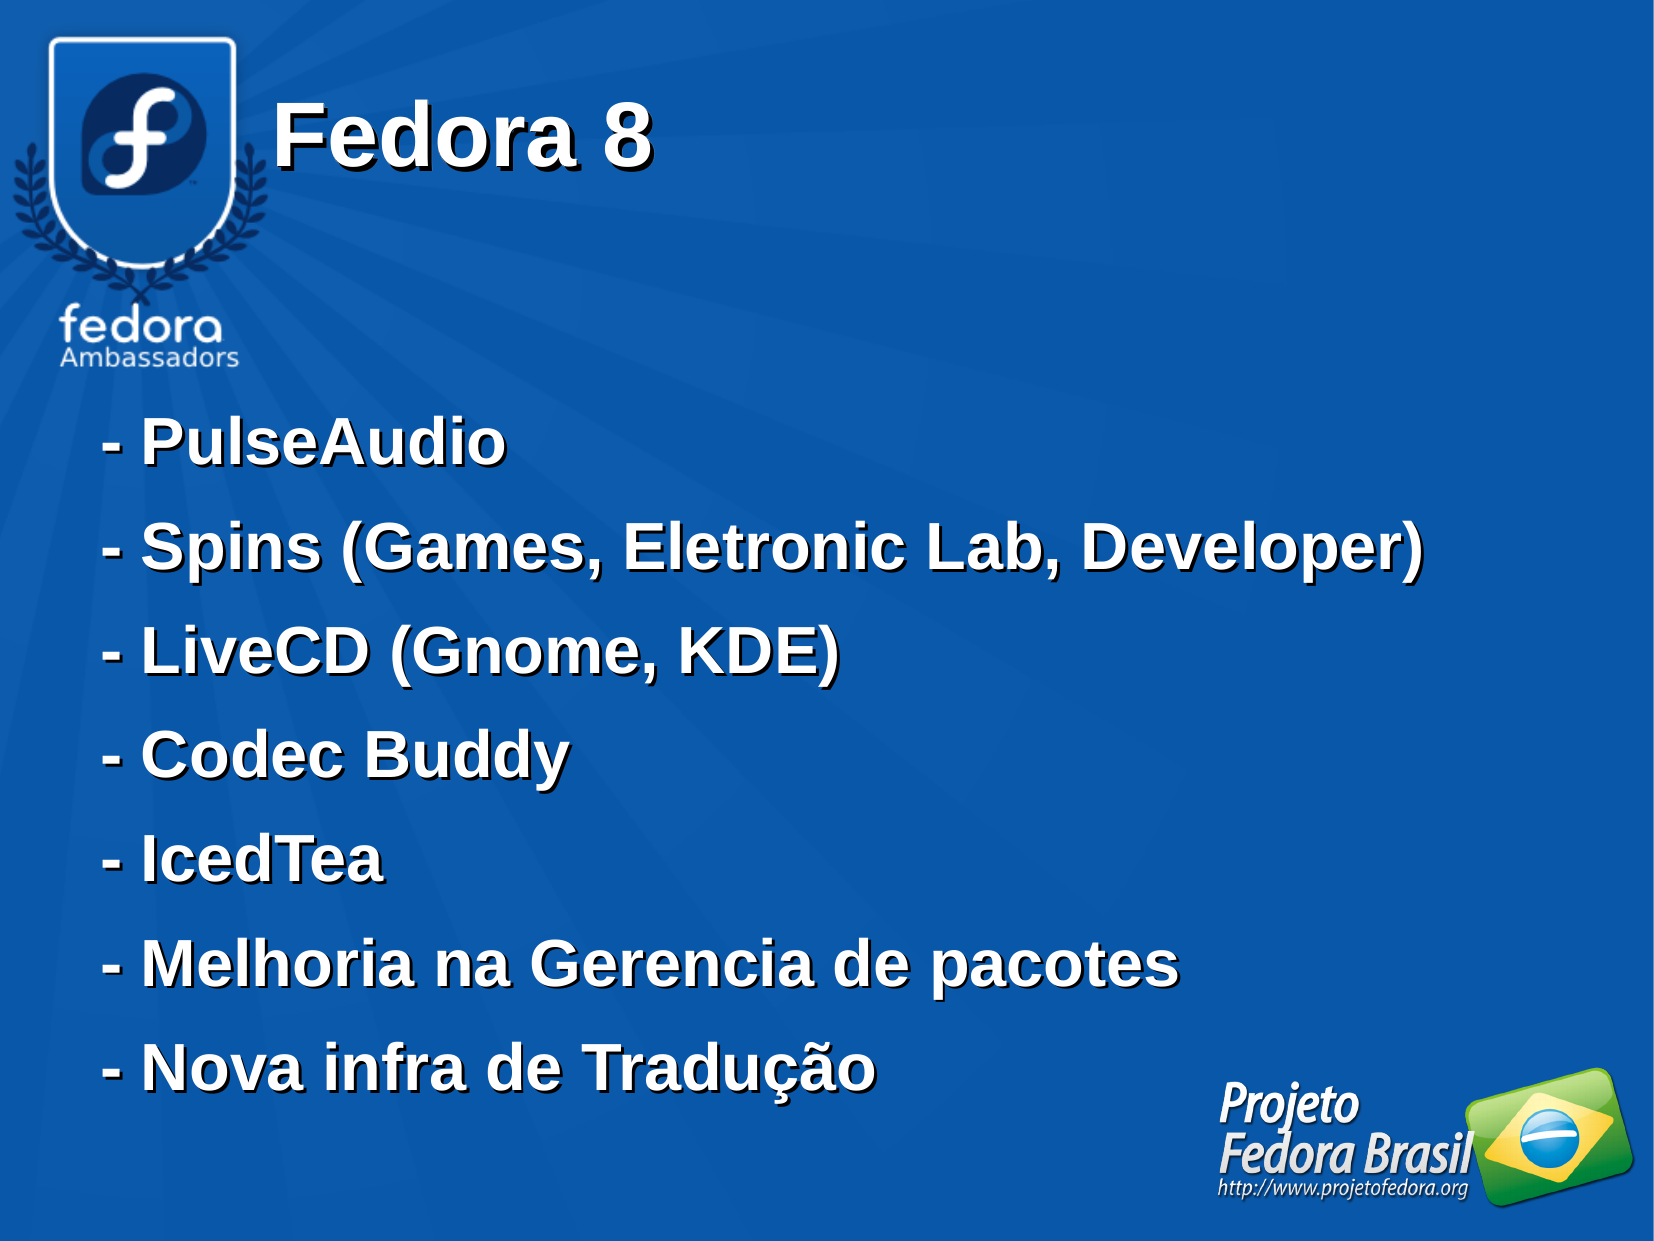

# Fedora 8
- PulseAudio
- Spins (Games, Eletronic Lab, Developer)
- LiveCD (Gnome, KDE)
- Codec Buddy
- IcedTea
- Melhoria na Gerencia de pacotes
- Nova infra de Tradução